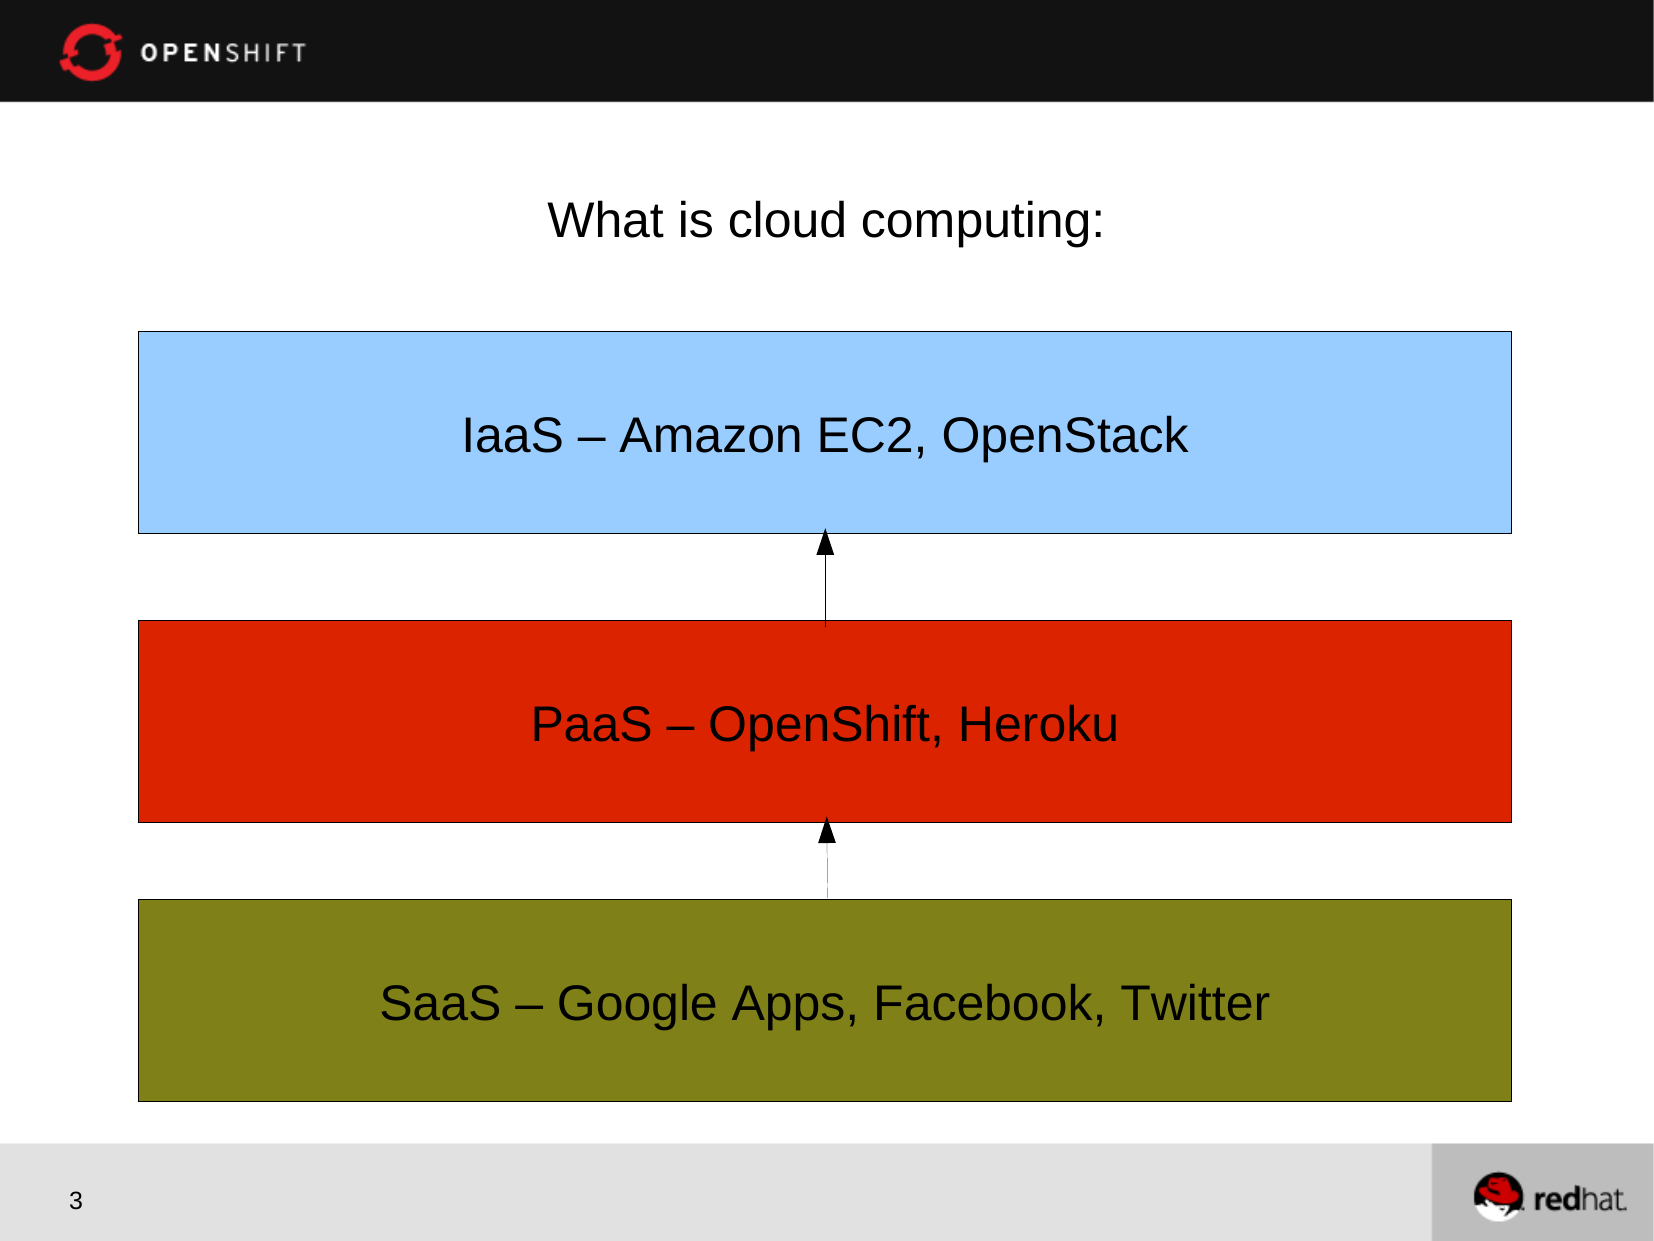

What is cloud computing:
IaaS – Amazon EC2, OpenStack
PaaS – OpenShift, Heroku
SaaS – Google Apps, Facebook, Twitter